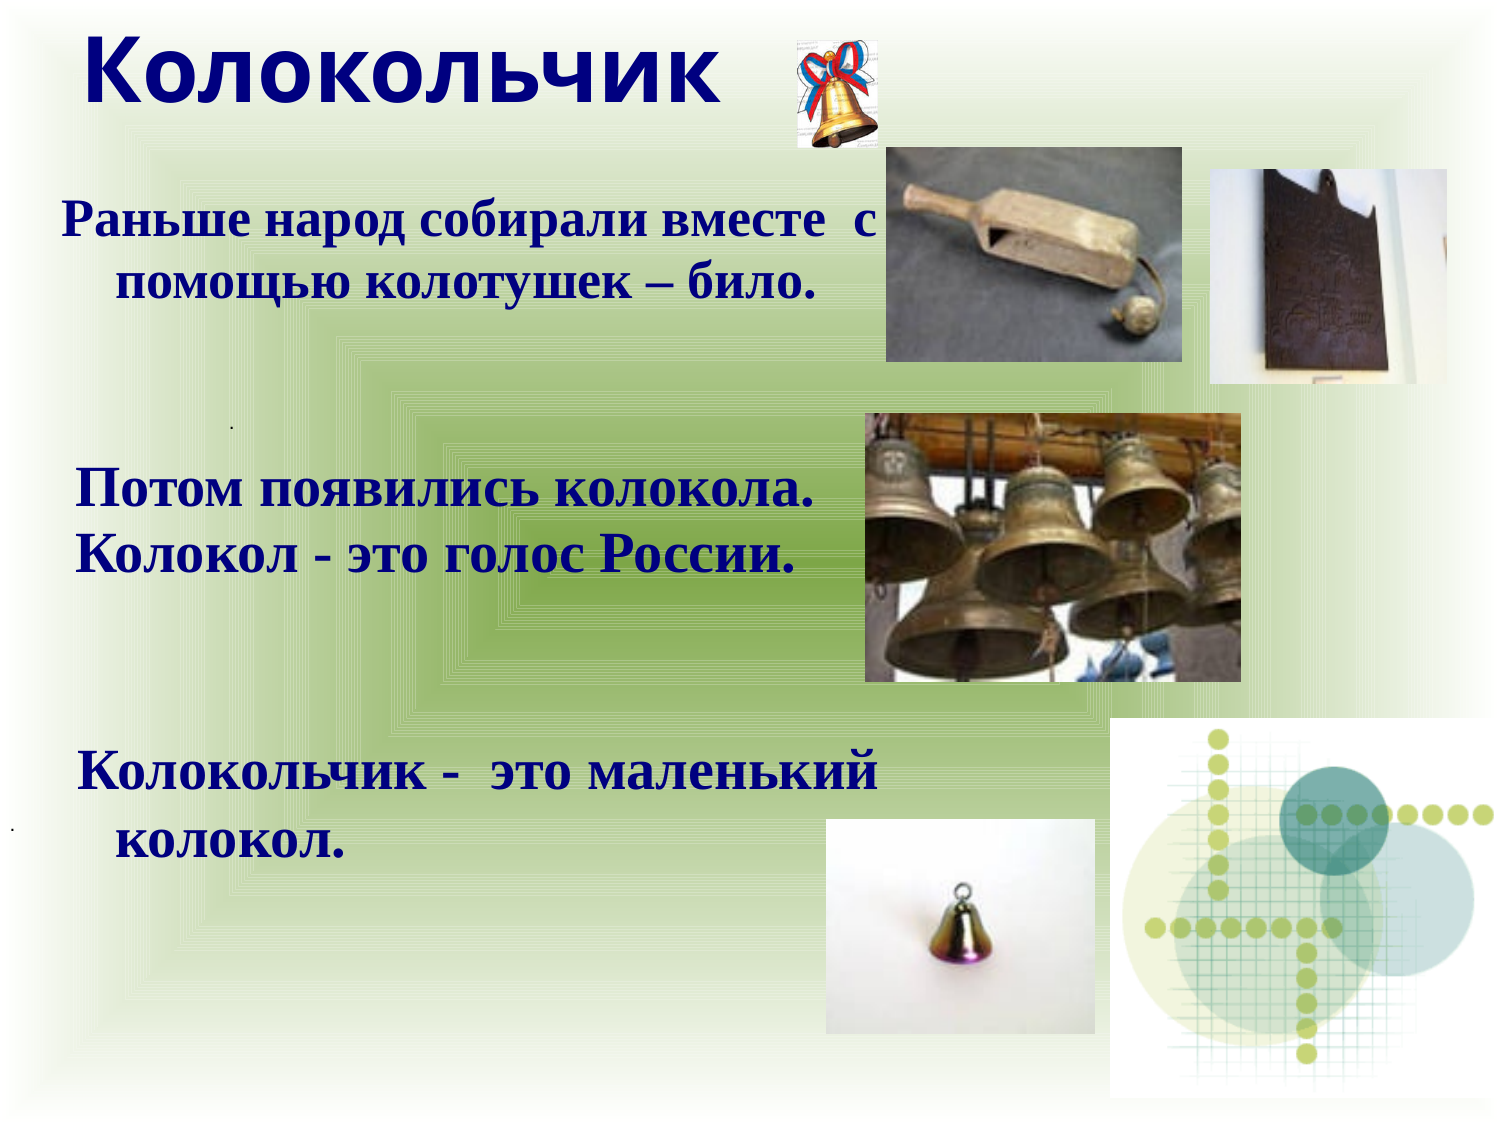

Колокольчик
Раньше народ собирали вместе с помощью колотушек – било.
 Потом появились колокола.
 Колокол - это голос России.
 Колокольчик - это маленький колокол.
.
.